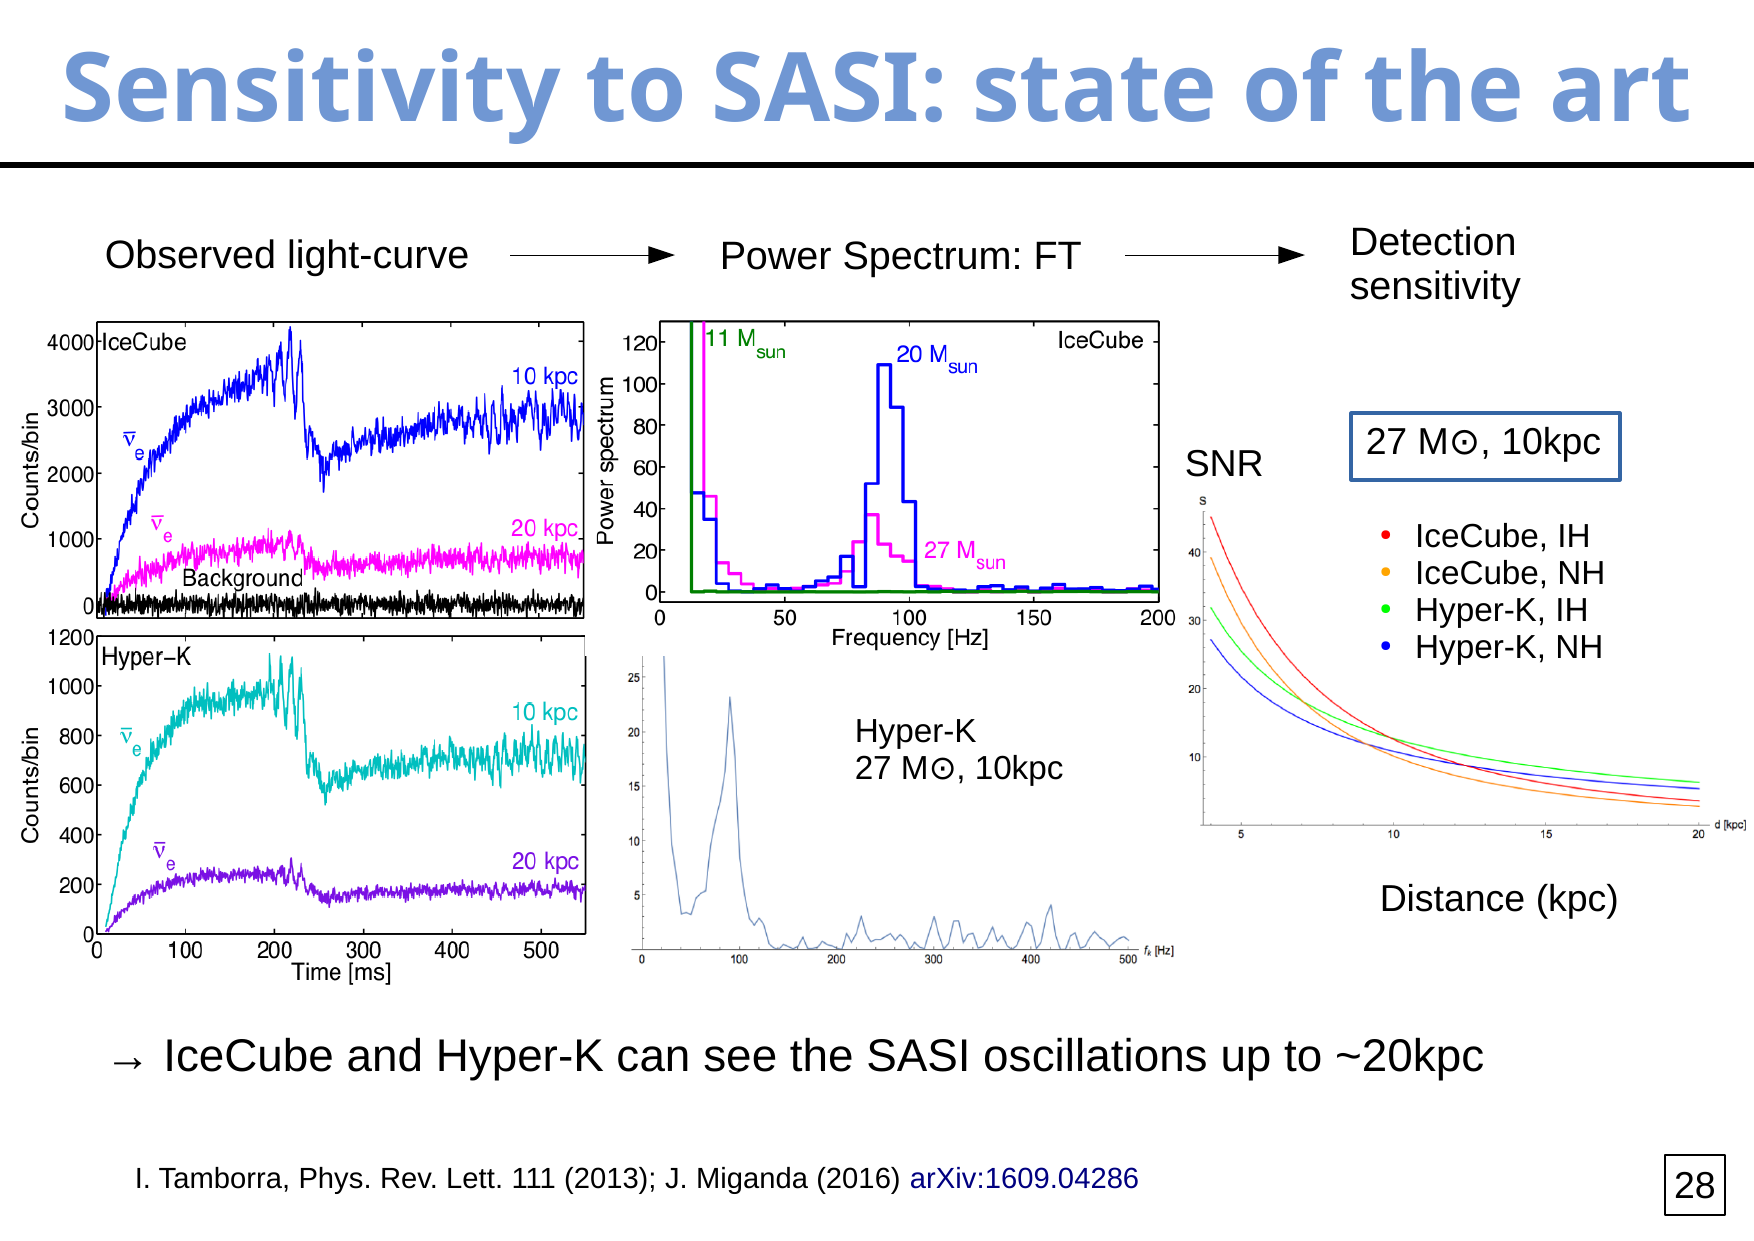

Sensitivity to SASI: state of the art
Detection
sensitivity
Observed light-curve
Power Spectrum: FT
27 M⊙, 10kpc
SNR
IceCube, IH
IceCube, NH
Hyper-K, IH
Hyper-K, NH
Hyper-K
27 M⊙, 10kpc
Distance (kpc)
→ IceCube and Hyper-K can see the SASI oscillations up to ~20kpc
I. Tamborra, Phys. Rev. Lett. 111 (2013); J. Miganda (2016) arXiv:1609.04286
28